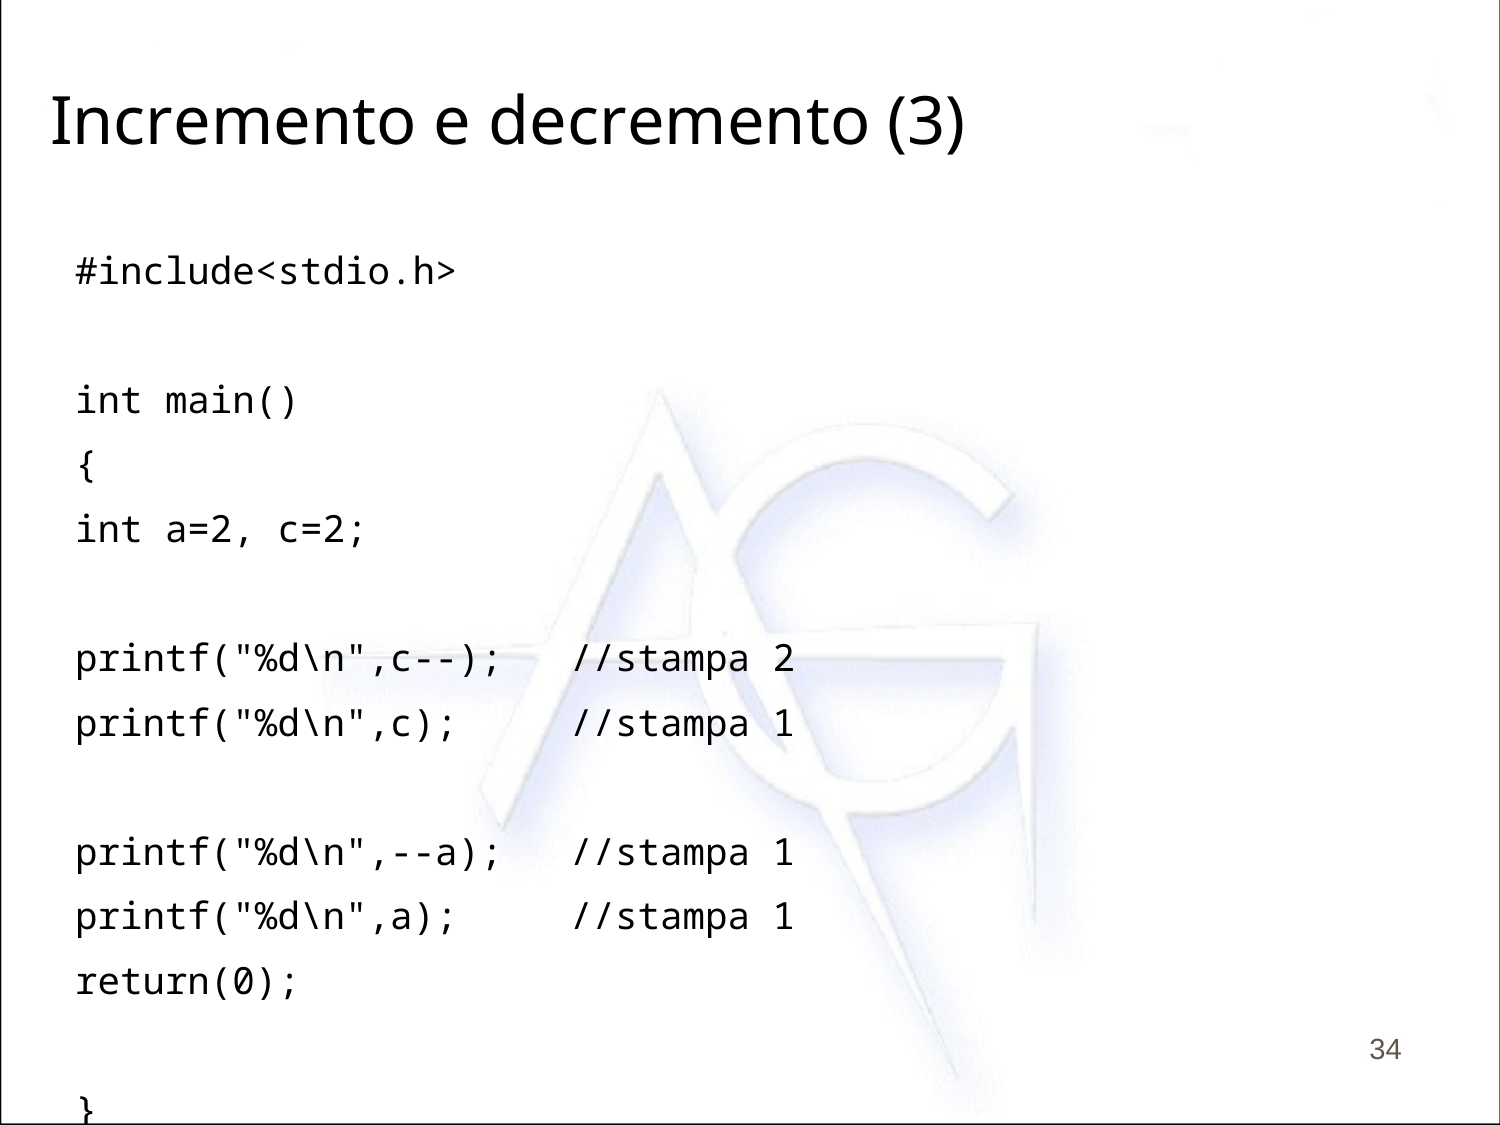

# Incremento e decremento (3)
#include<stdio.h>
int main()
{
int a=2, c=2;
printf("%d\n",c--); //stampa 2
printf("%d\n",c); //stampa 1
printf("%d\n",--a); //stampa 1
printf("%d\n",a); //stampa 1
return(0);
}
34